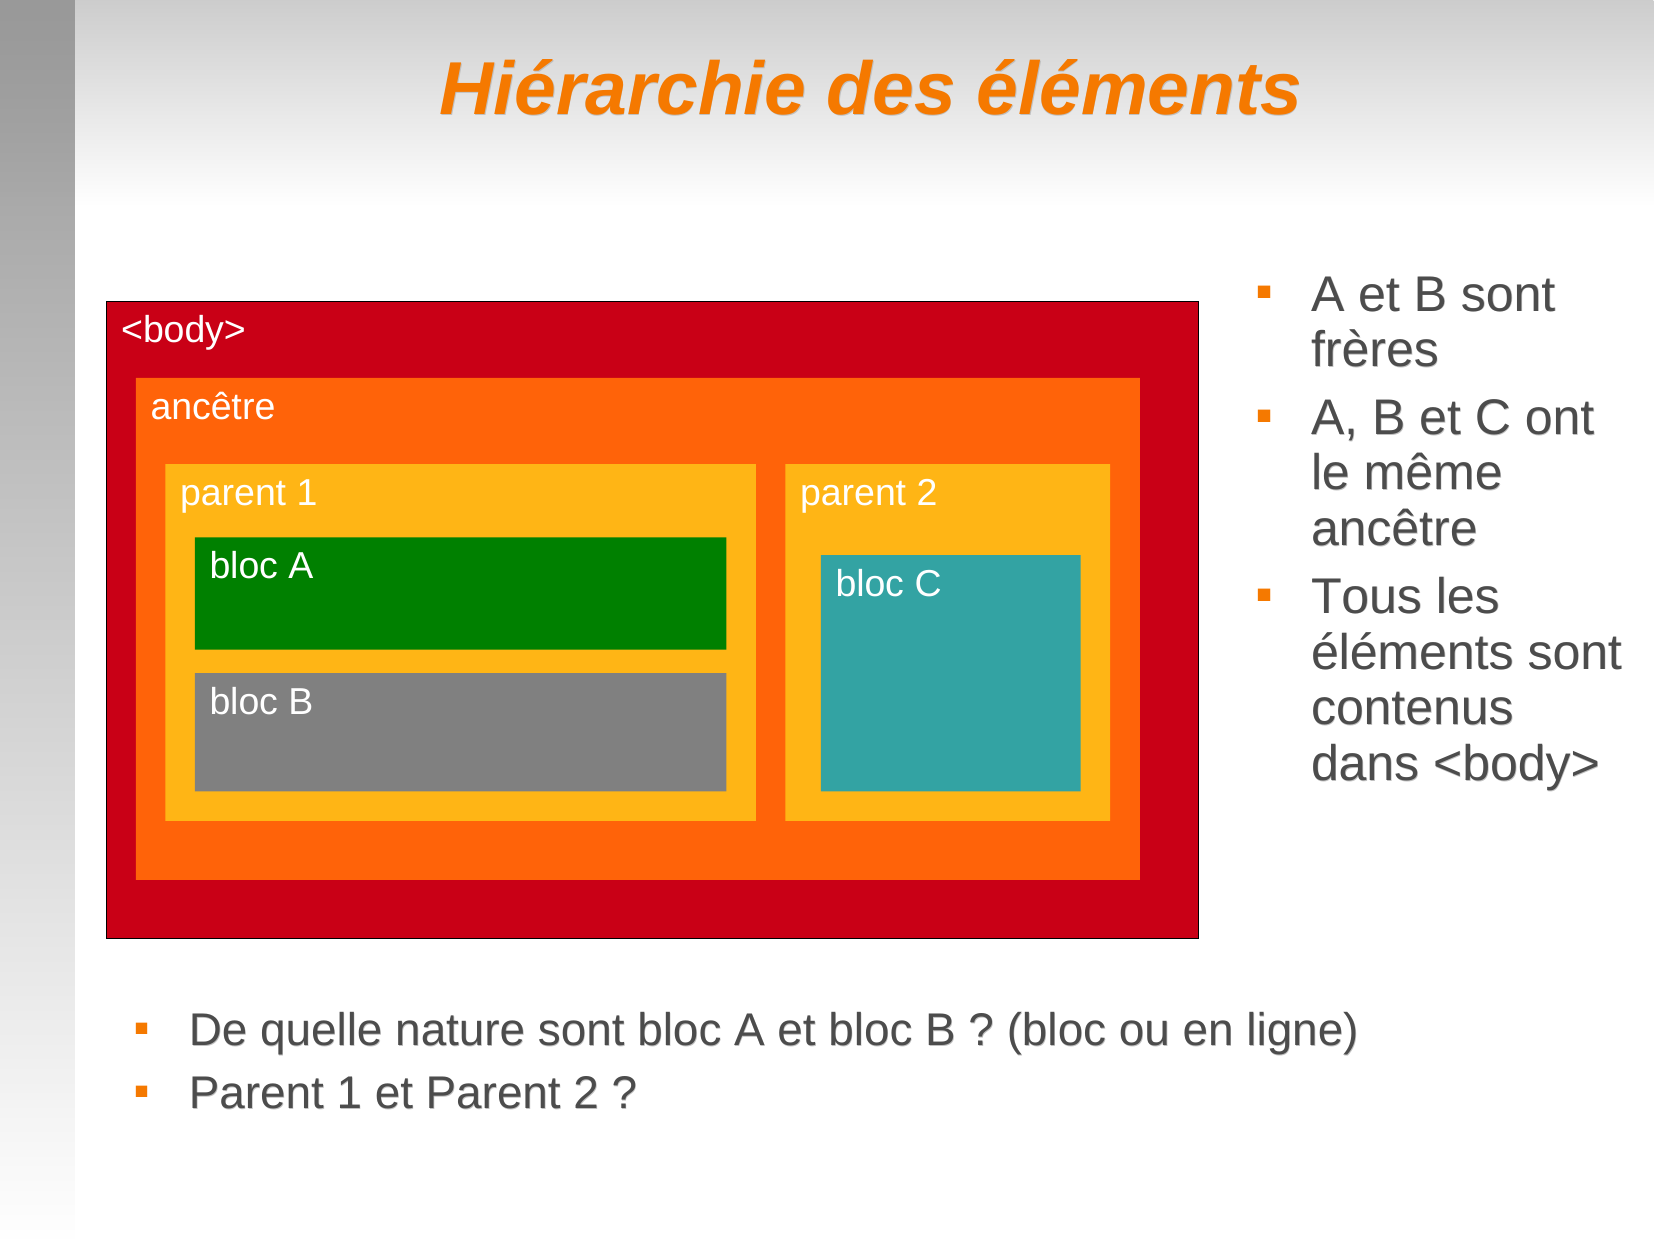

# Hiérarchie des éléments
A et B sont frères
A, B et C ont le même ancêtre
Tous les éléments sont contenus dans <body>
<body>
ancêtre
parent 1
parent 2
bloc A
bloc C
bloc B
De quelle nature sont bloc A et bloc B ? (bloc ou en ligne)
Parent 1 et Parent 2 ?